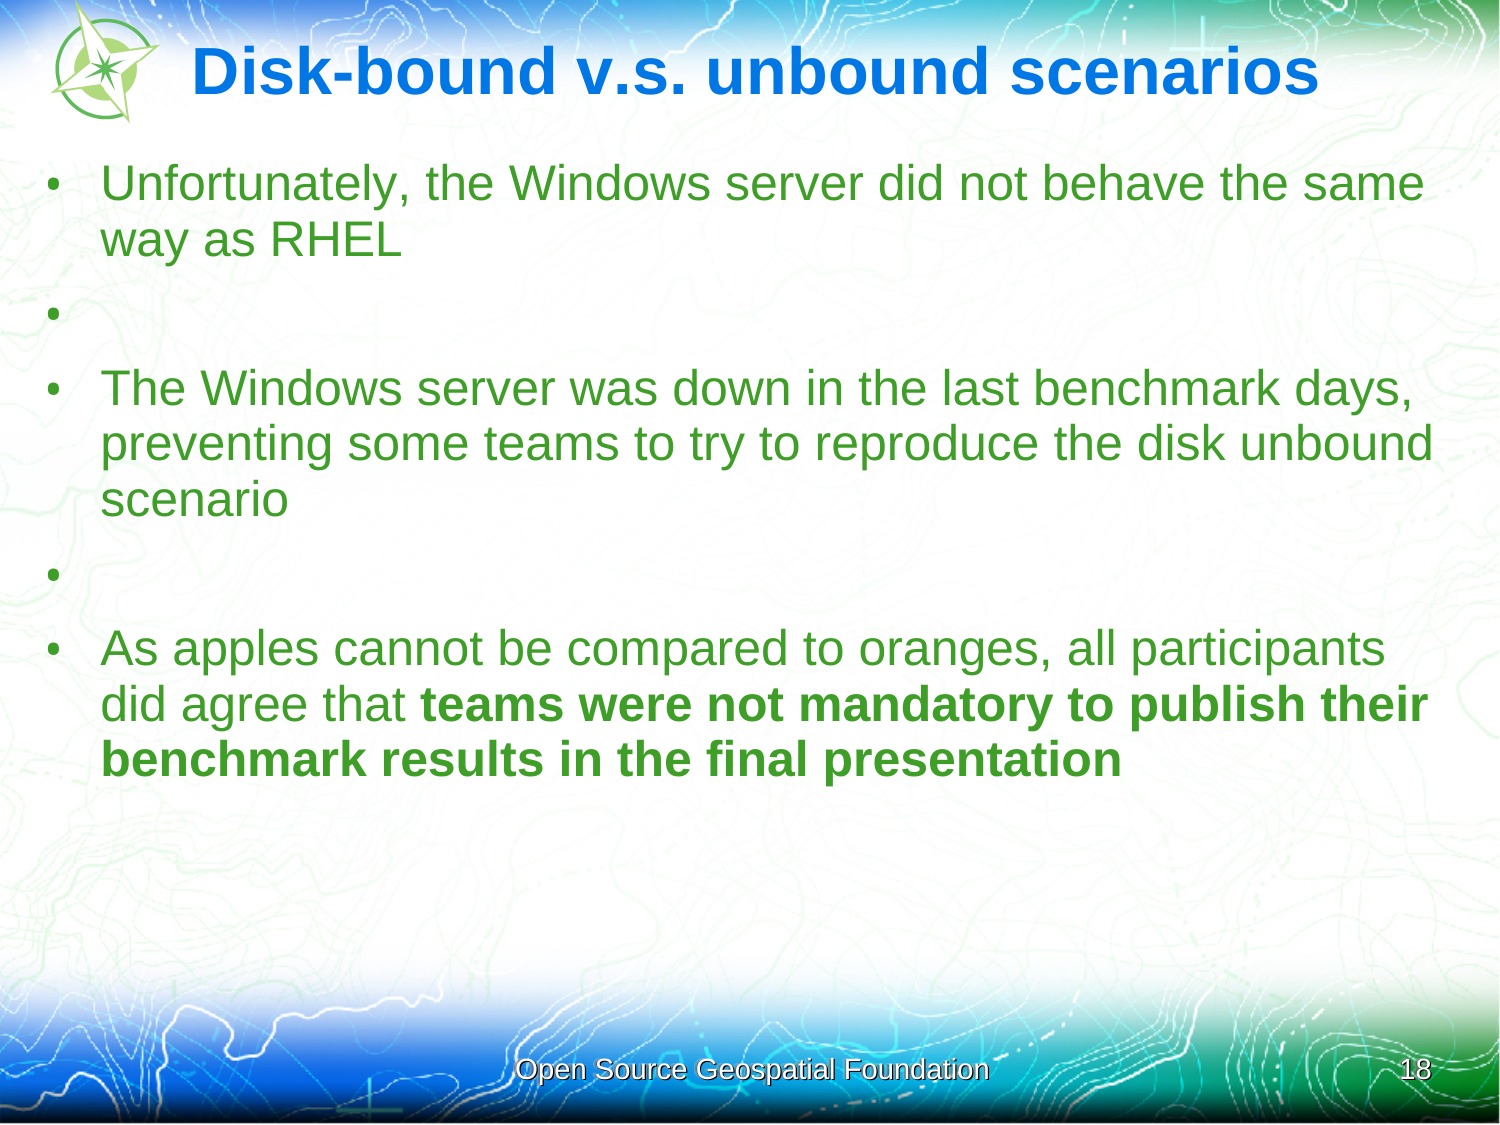

# Disk-bound v.s. unbound scenarios
Unfortunately, the Windows server did not behave the same way as RHEL
The Windows server was down in the last benchmark days, preventing some teams to try to reproduce the disk unbound scenario
As apples cannot be compared to oranges, all participants did agree that teams were not mandatory to publish their benchmark results in the final presentation
Open Source Geospatial Foundation
18